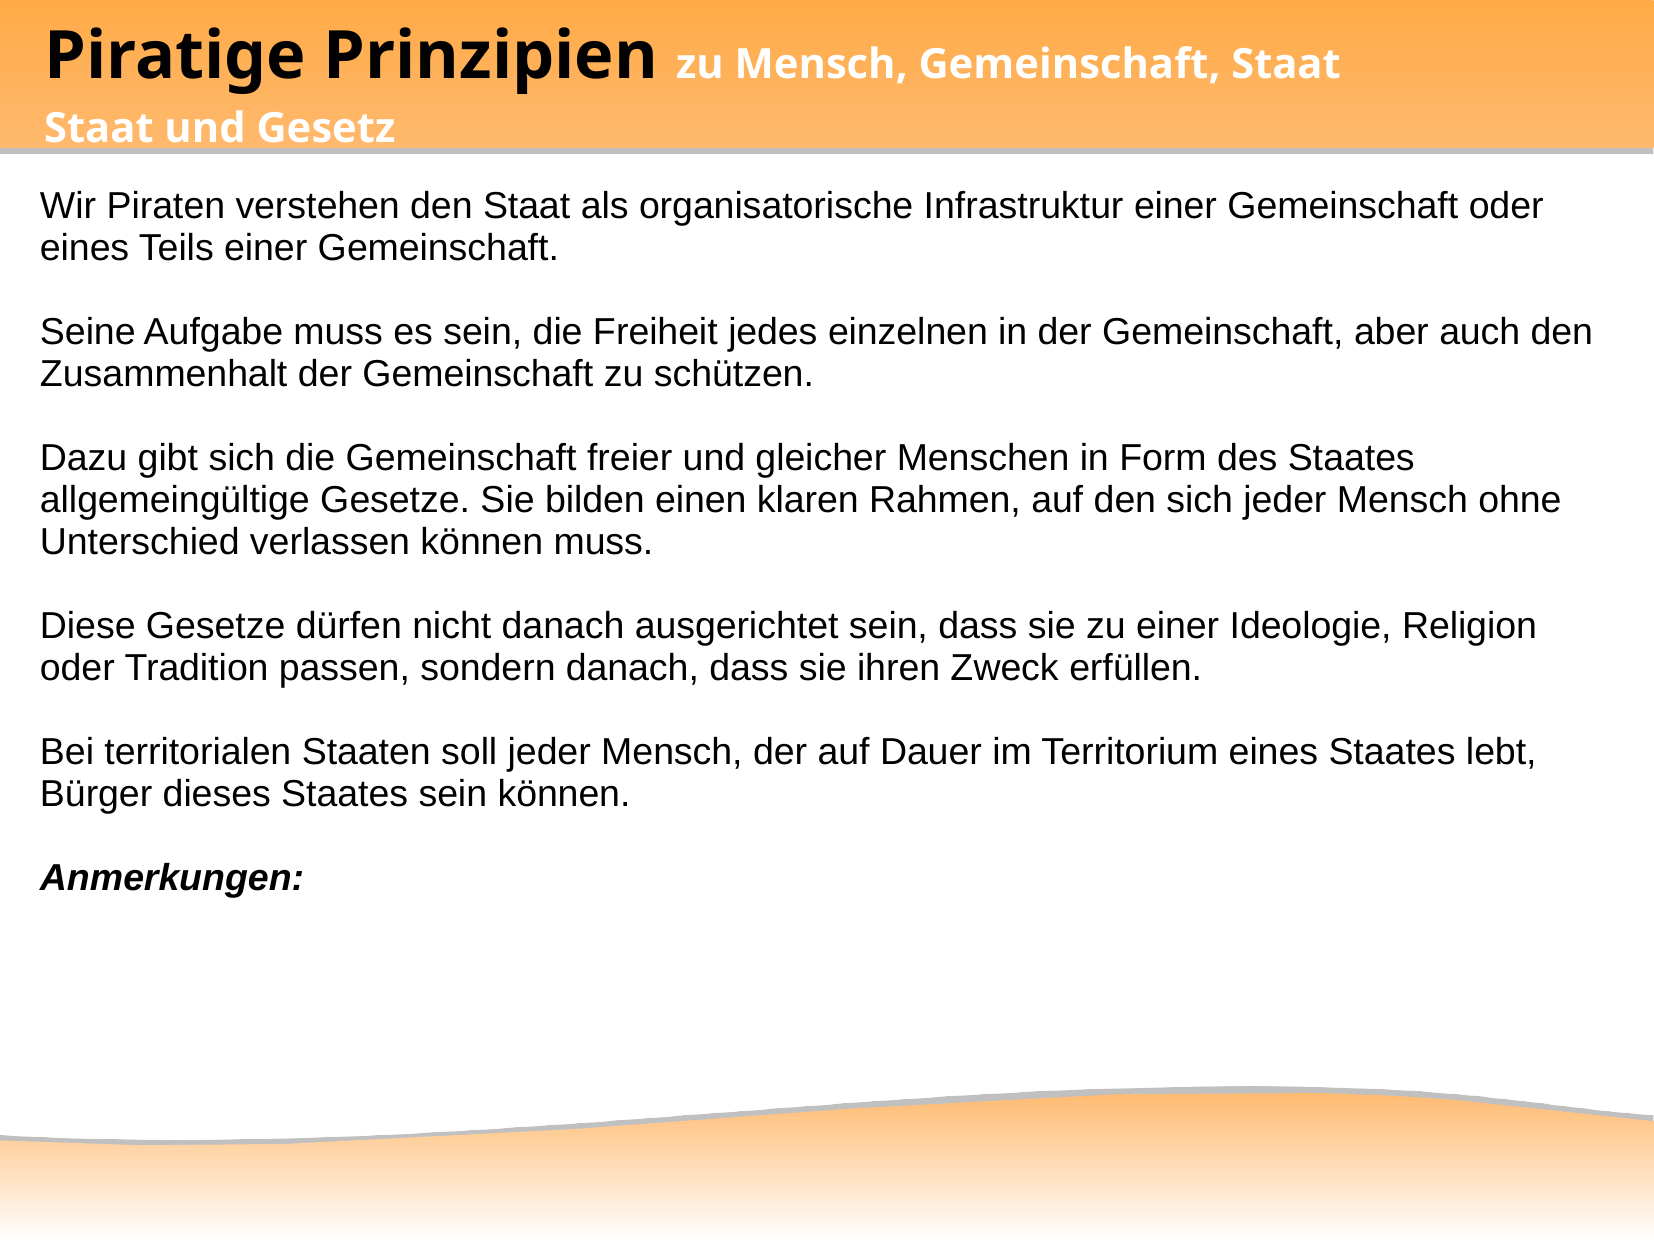

Piratige Prinzipien zu Mensch, Gemeinschaft, Staat
Staat und Gesetz
Wir Piraten verstehen den Staat als organisatorische Infrastruktur einer Gemeinschaft oder eines Teils einer Gemeinschaft.
Seine Aufgabe muss es sein, die Freiheit jedes einzelnen in der Gemeinschaft, aber auch den Zusammenhalt der Gemeinschaft zu schützen.
Dazu gibt sich die Gemeinschaft freier und gleicher Menschen in Form des Staates allgemeingültige Gesetze. Sie bilden einen klaren Rahmen, auf den sich jeder Mensch ohne Unterschied verlassen können muss.
Diese Gesetze dürfen nicht danach ausgerichtet sein, dass sie zu einer Ideologie, Religion oder Tradition passen, sondern danach, dass sie ihren Zweck erfüllen.
Bei territorialen Staaten soll jeder Mensch, der auf Dauer im Territorium eines Staates lebt, Bürger dieses Staates sein können.
Anmerkungen: